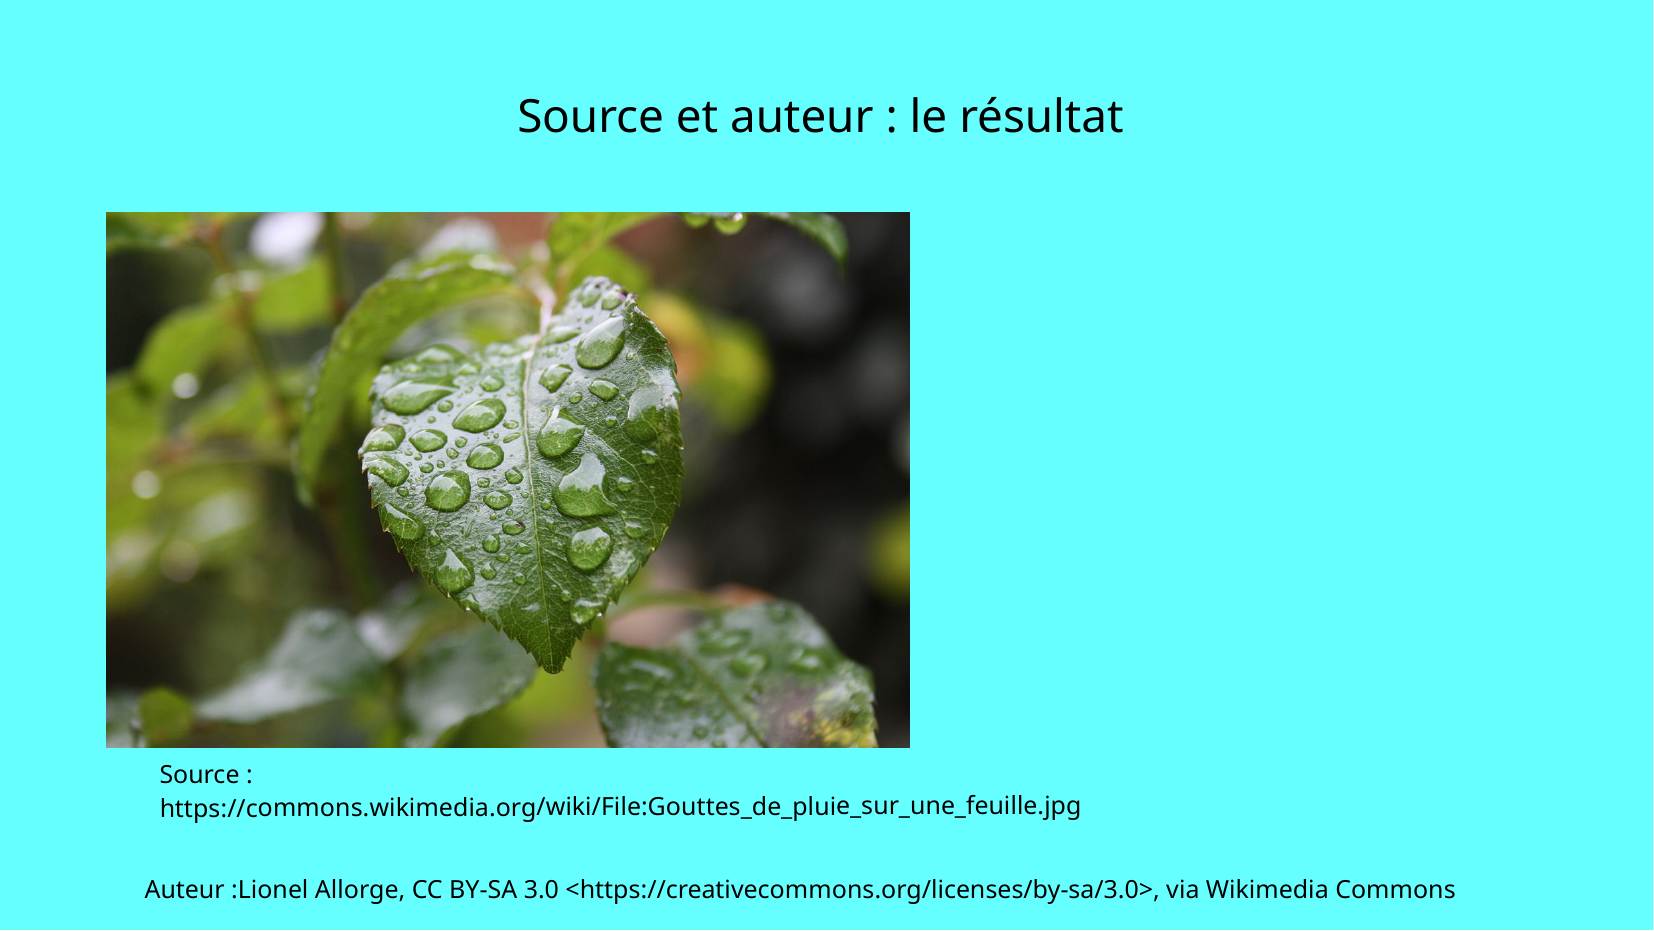

# Source et auteur : le résultat
Source :
https://commons.wikimedia.org/wiki/File:Gouttes_de_pluie_sur_une_feuille.jpg
Auteur :Lionel Allorge, CC BY-SA 3.0 <https://creativecommons.org/licenses/by-sa/3.0>, via Wikimedia Commons